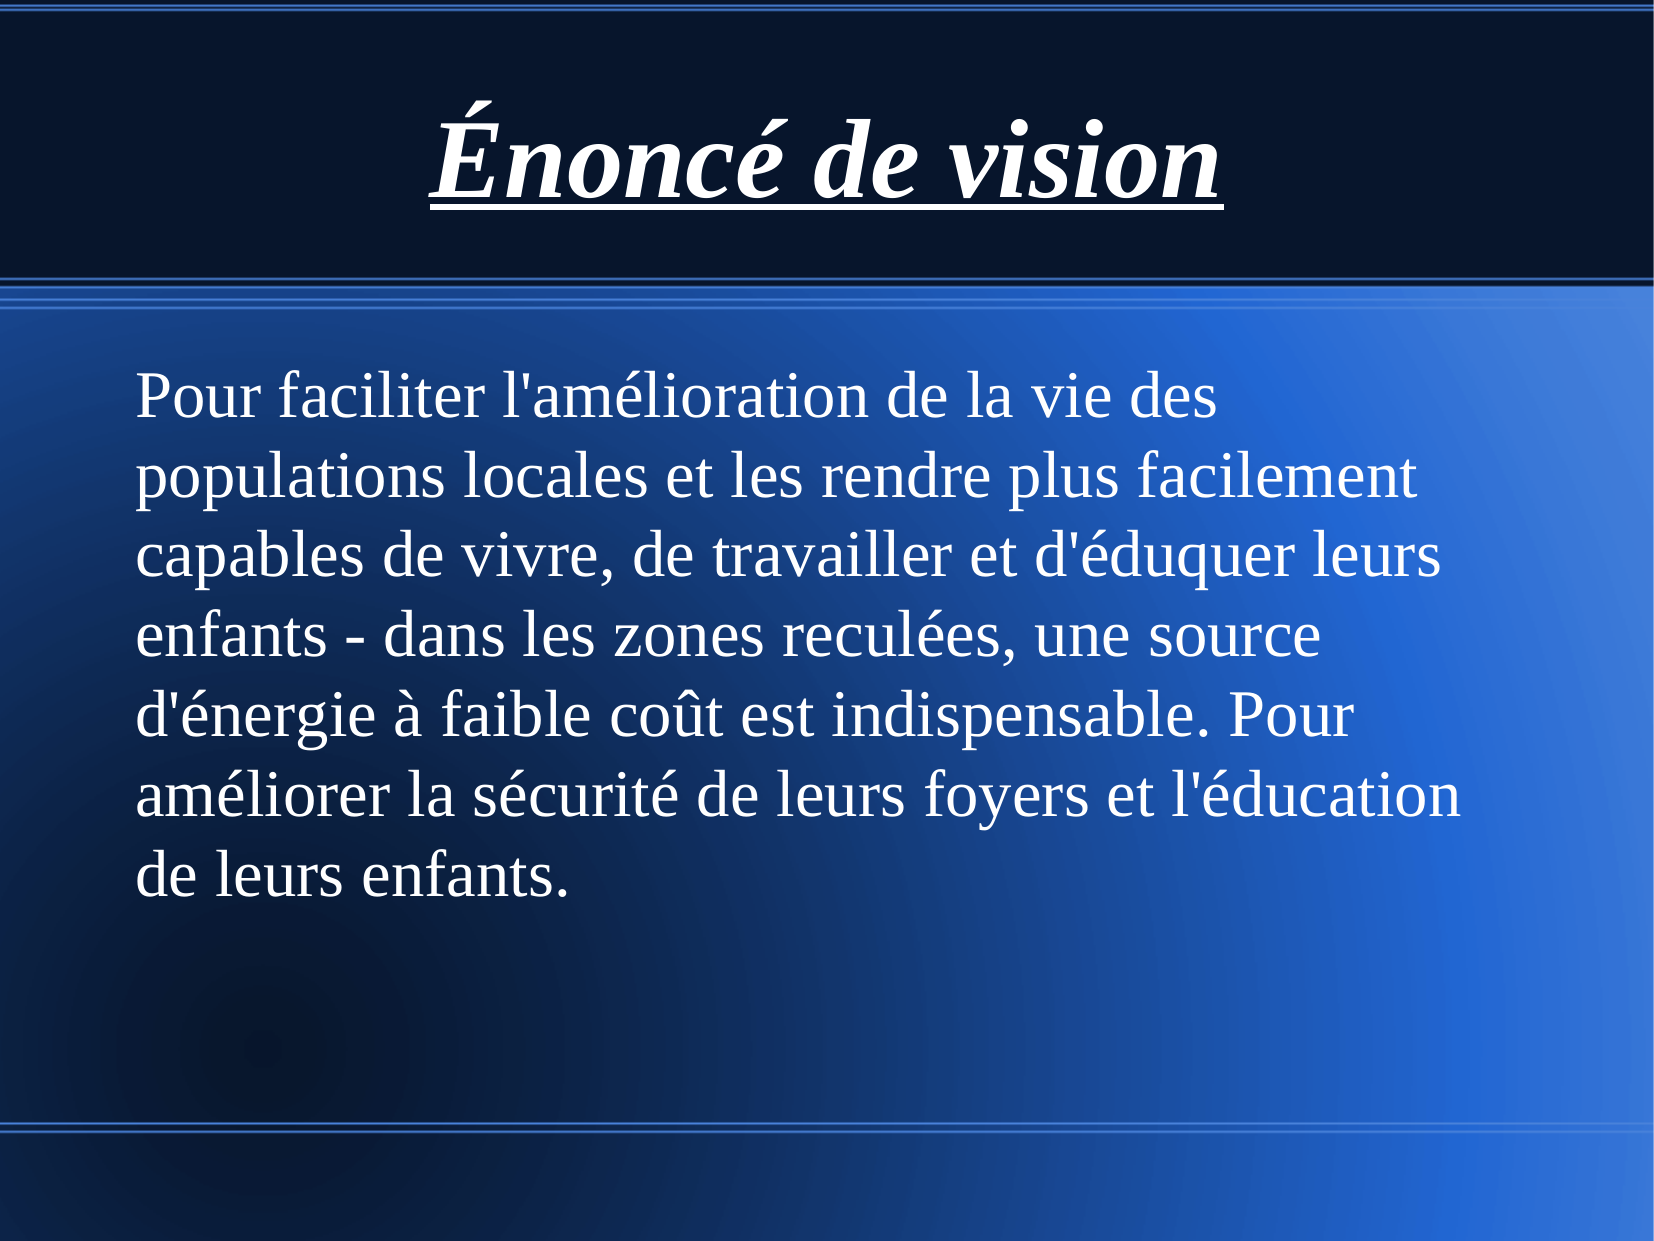

# Énoncé de vision
Pour faciliter l'amélioration de la vie des populations locales et les rendre plus facilement capables de vivre, de travailler et d'éduquer leurs enfants - dans les zones reculées, une source d'énergie à faible coût est indispensable. Pour améliorer la sécurité de leurs foyers et l'éducation de leurs enfants.